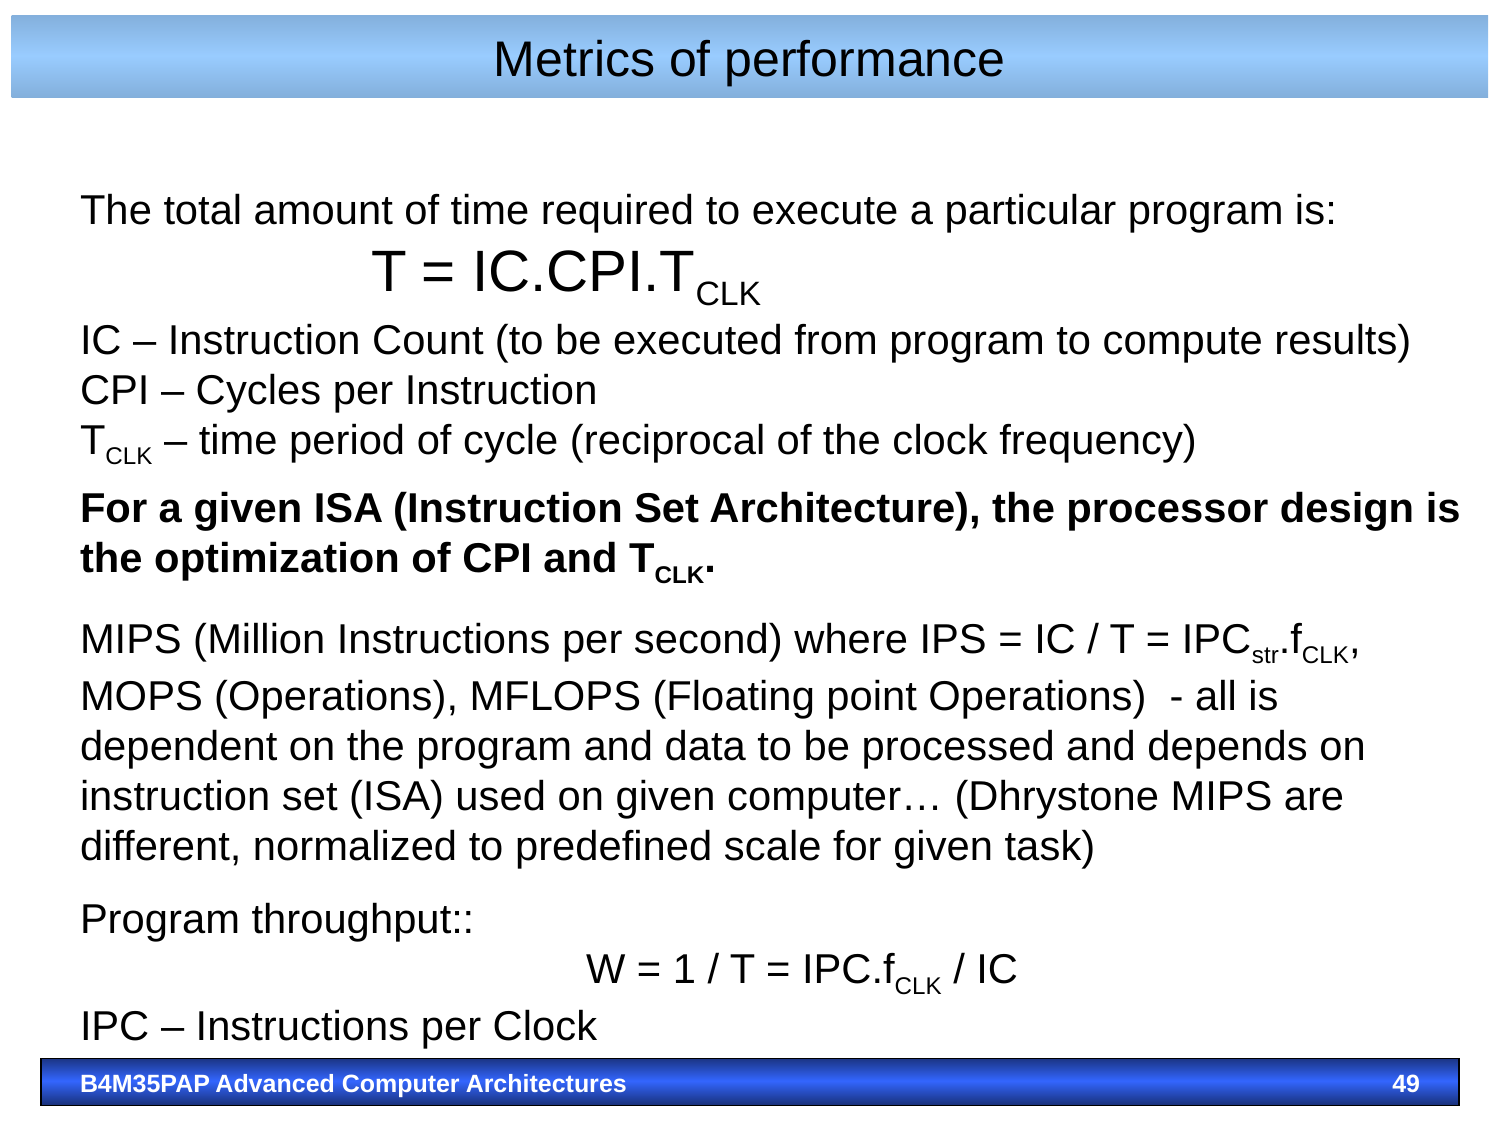

# Metrics of performance
The total amount of time required to execute a particular program is:
			 T = IC.CPI.TCLK
IC – Instruction Count (to be executed from program to compute results)
CPI – Cycles per Instruction
TCLK – time period of cycle (reciprocal of the clock frequency)
For a given ISA (Instruction Set Architecture), the processor design is the optimization of CPI and TCLK.
MIPS (Million Instructions per second) where IPS = IC / T = IPCstr.fCLK,
MOPS (Operations), MFLOPS (Floating point Operations) - all is dependent on the program and data to be processed and depends on instruction set (ISA) used on given computer… (Dhrystone MIPS are different, normalized to predefined scale for given task)
Program throughput::
 W = 1 / T = IPC.fCLK / IC
IPC – Instructions per Clock